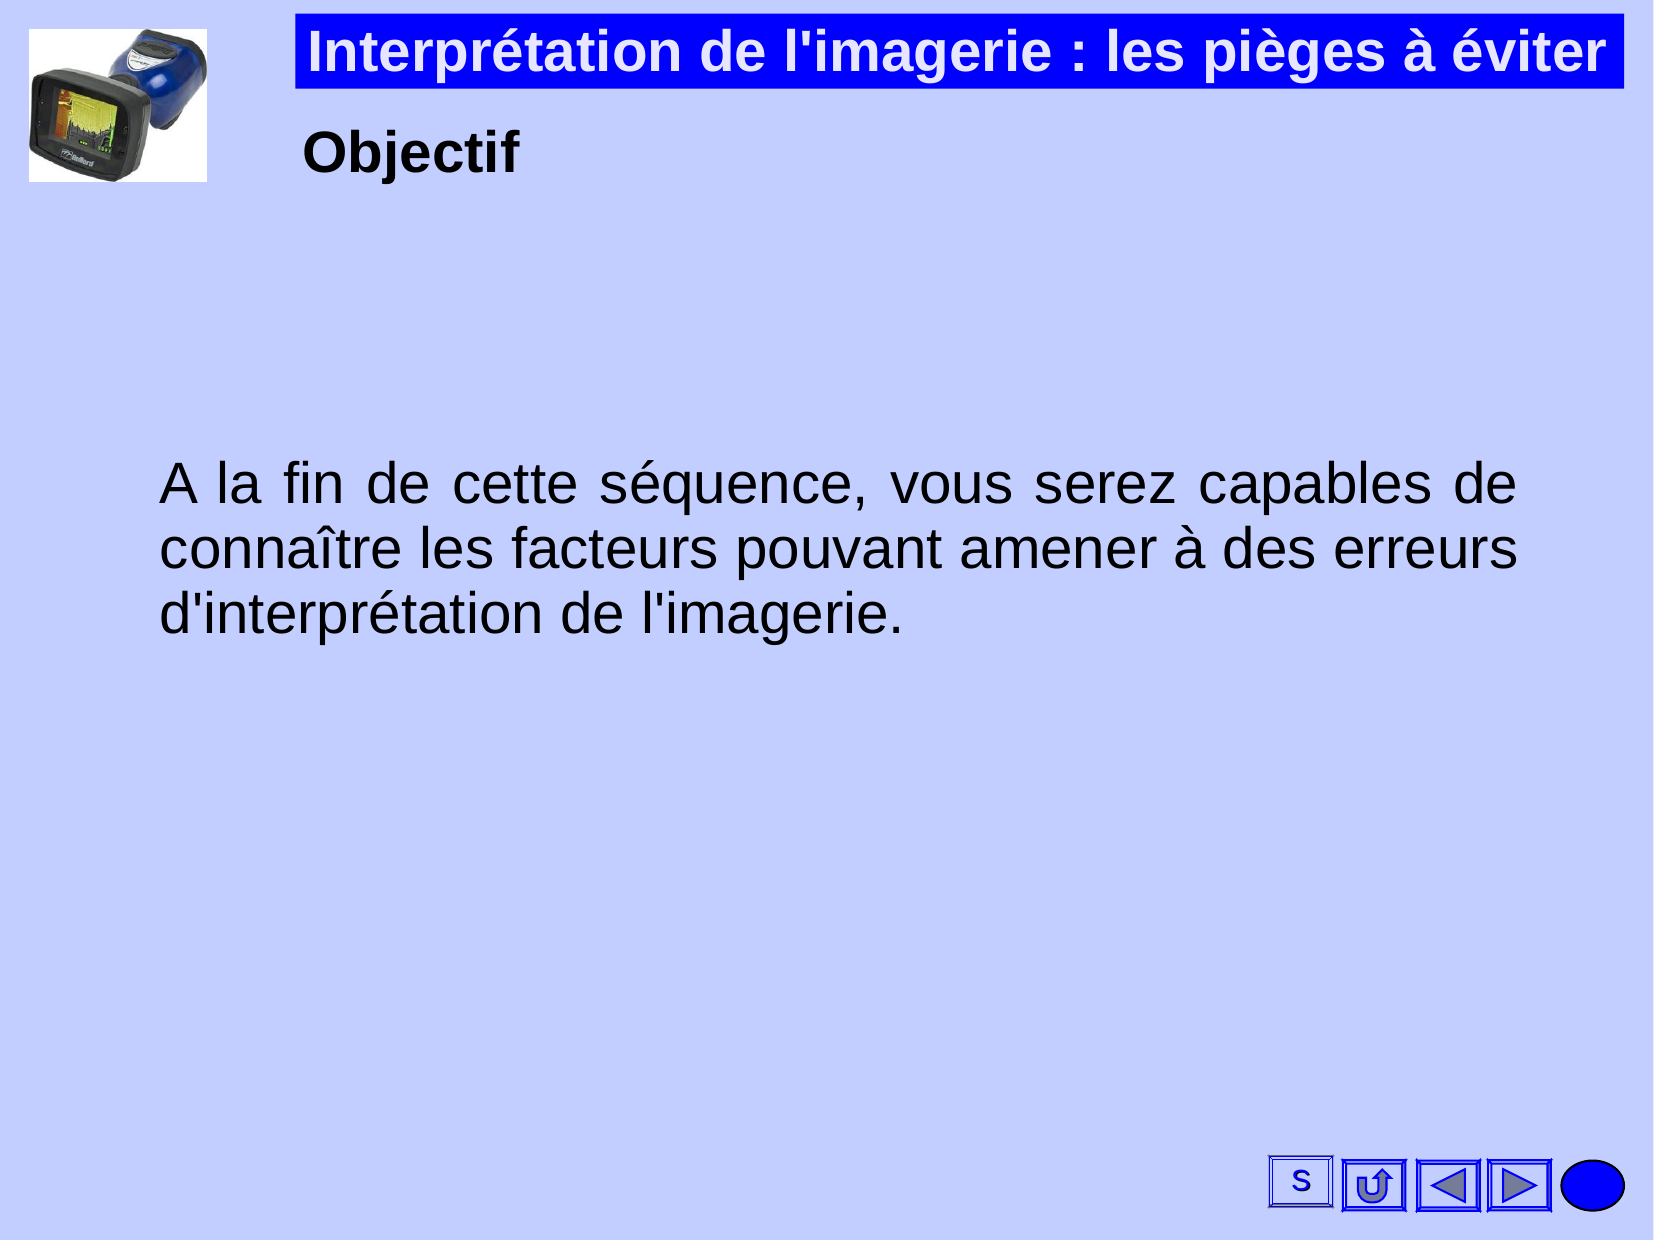

Interprétation de l'imagerie : les pièges à éviter
Objectif
# A la fin de cette séquence, vous serez capables de connaître les facteurs pouvant amener à des erreurs d'interprétation de l'imagerie.